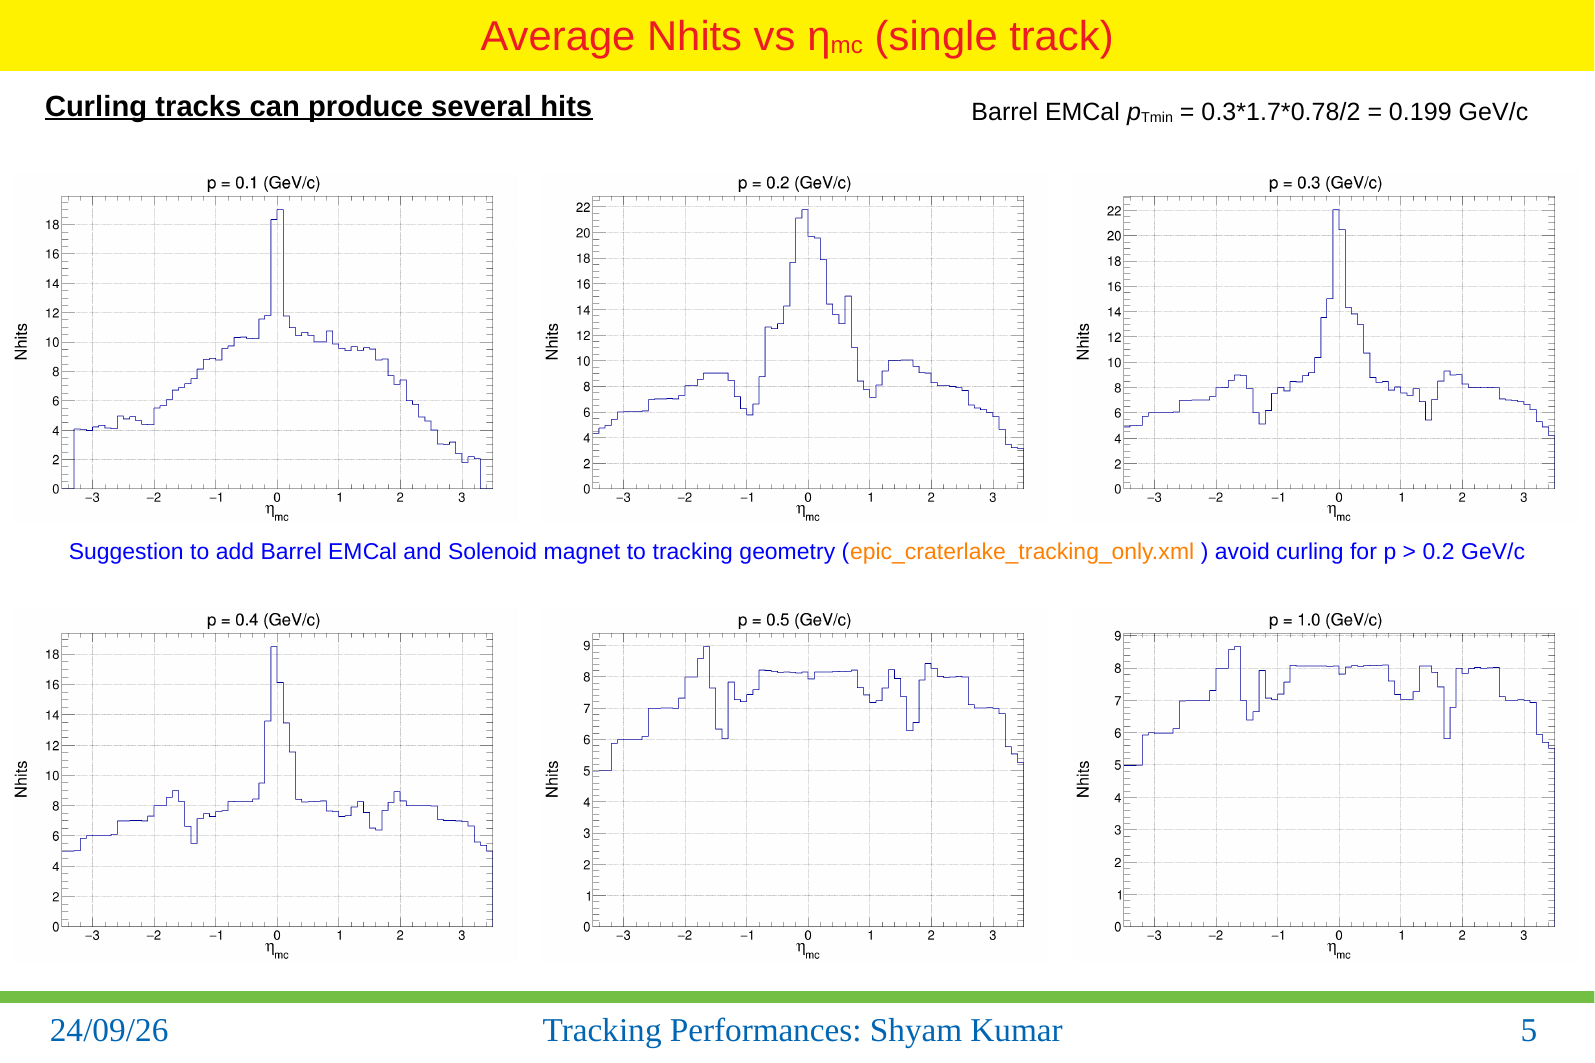

# Average Nhits vs ηmc (single track)
Curling tracks can produce several hits
Barrel EMCal pTmin = 0.3*1.7*0.78/2 = 0.199 GeV/c
Suggestion to add Barrel EMCal and Solenoid magnet to tracking geometry (epic_craterlake_tracking_only.xml ) avoid curling for p > 0.2 GeV/c
Tracking Performances: Shyam Kumar
5